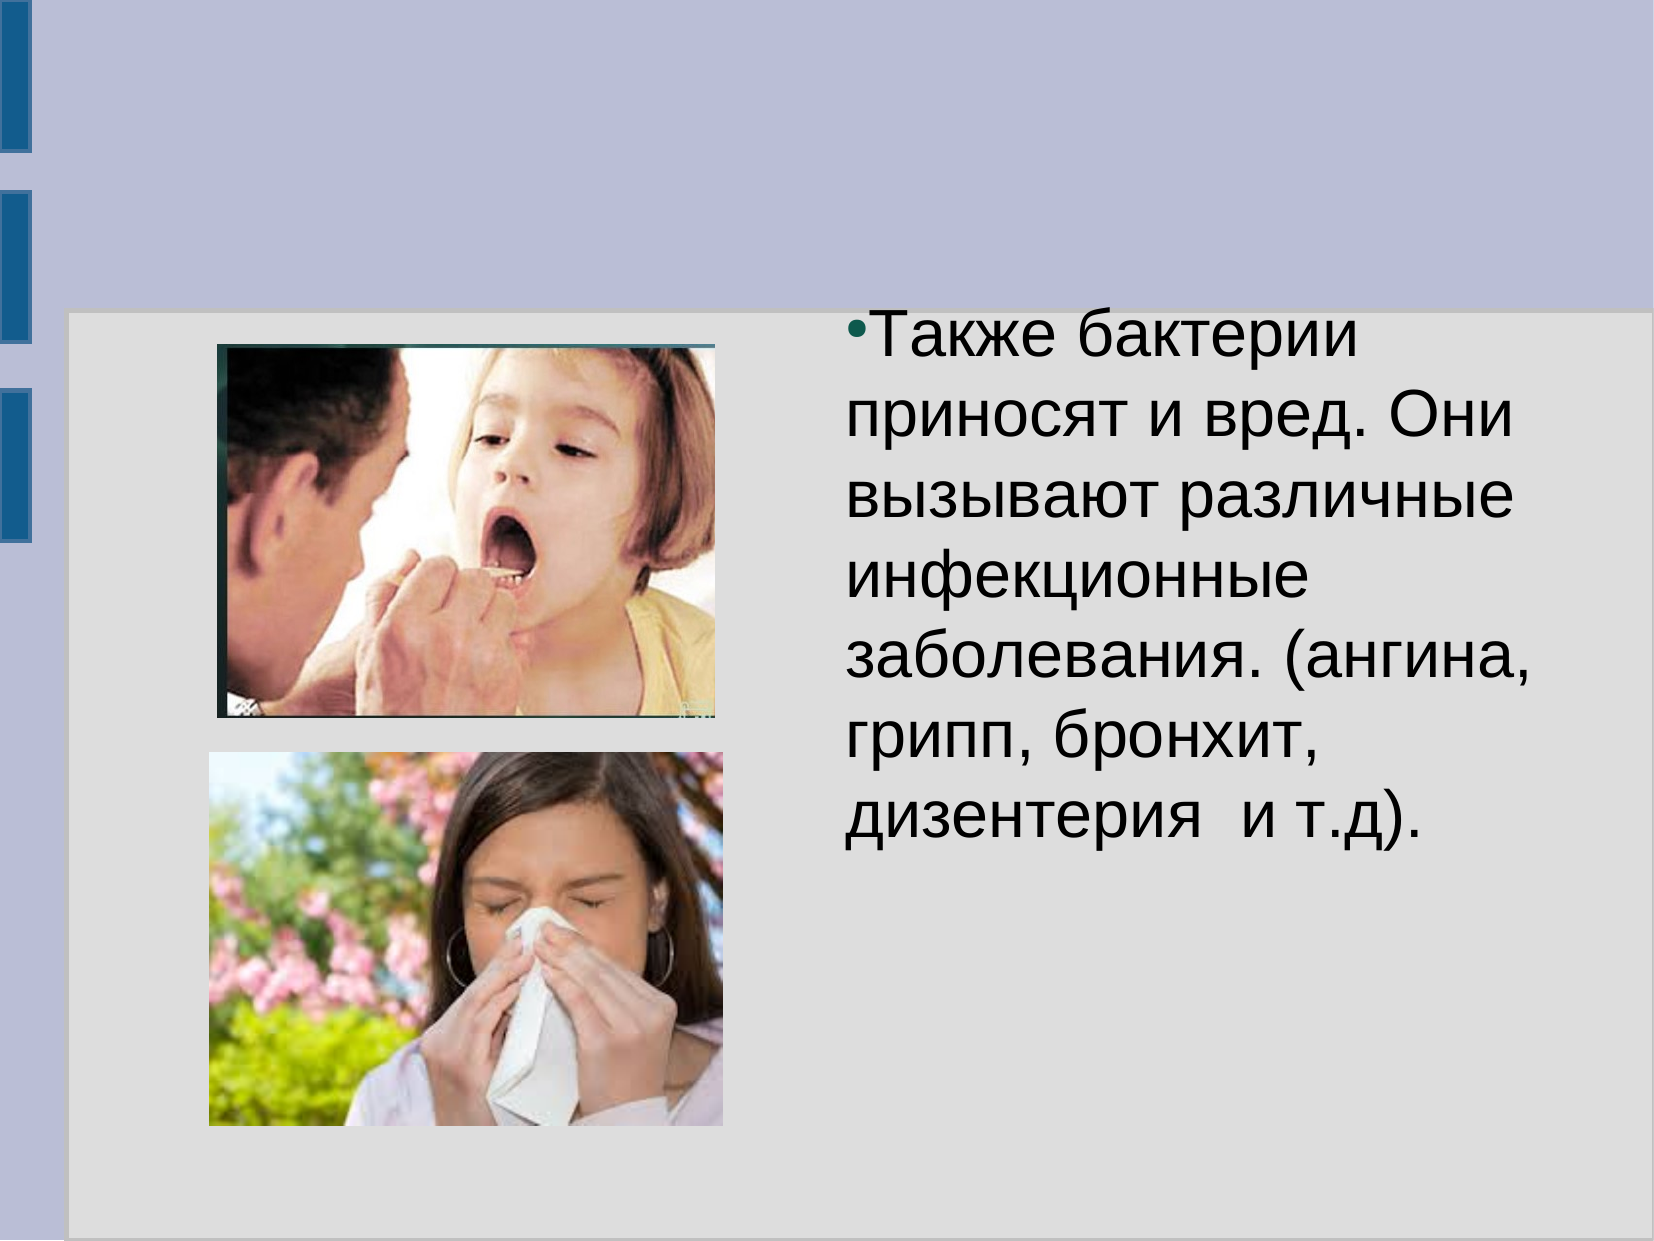

#
Также бактерии приносят и вред. Они вызывают различные инфекционные заболевания. (ангина, грипп, бронхит, дизентерия и т.д).